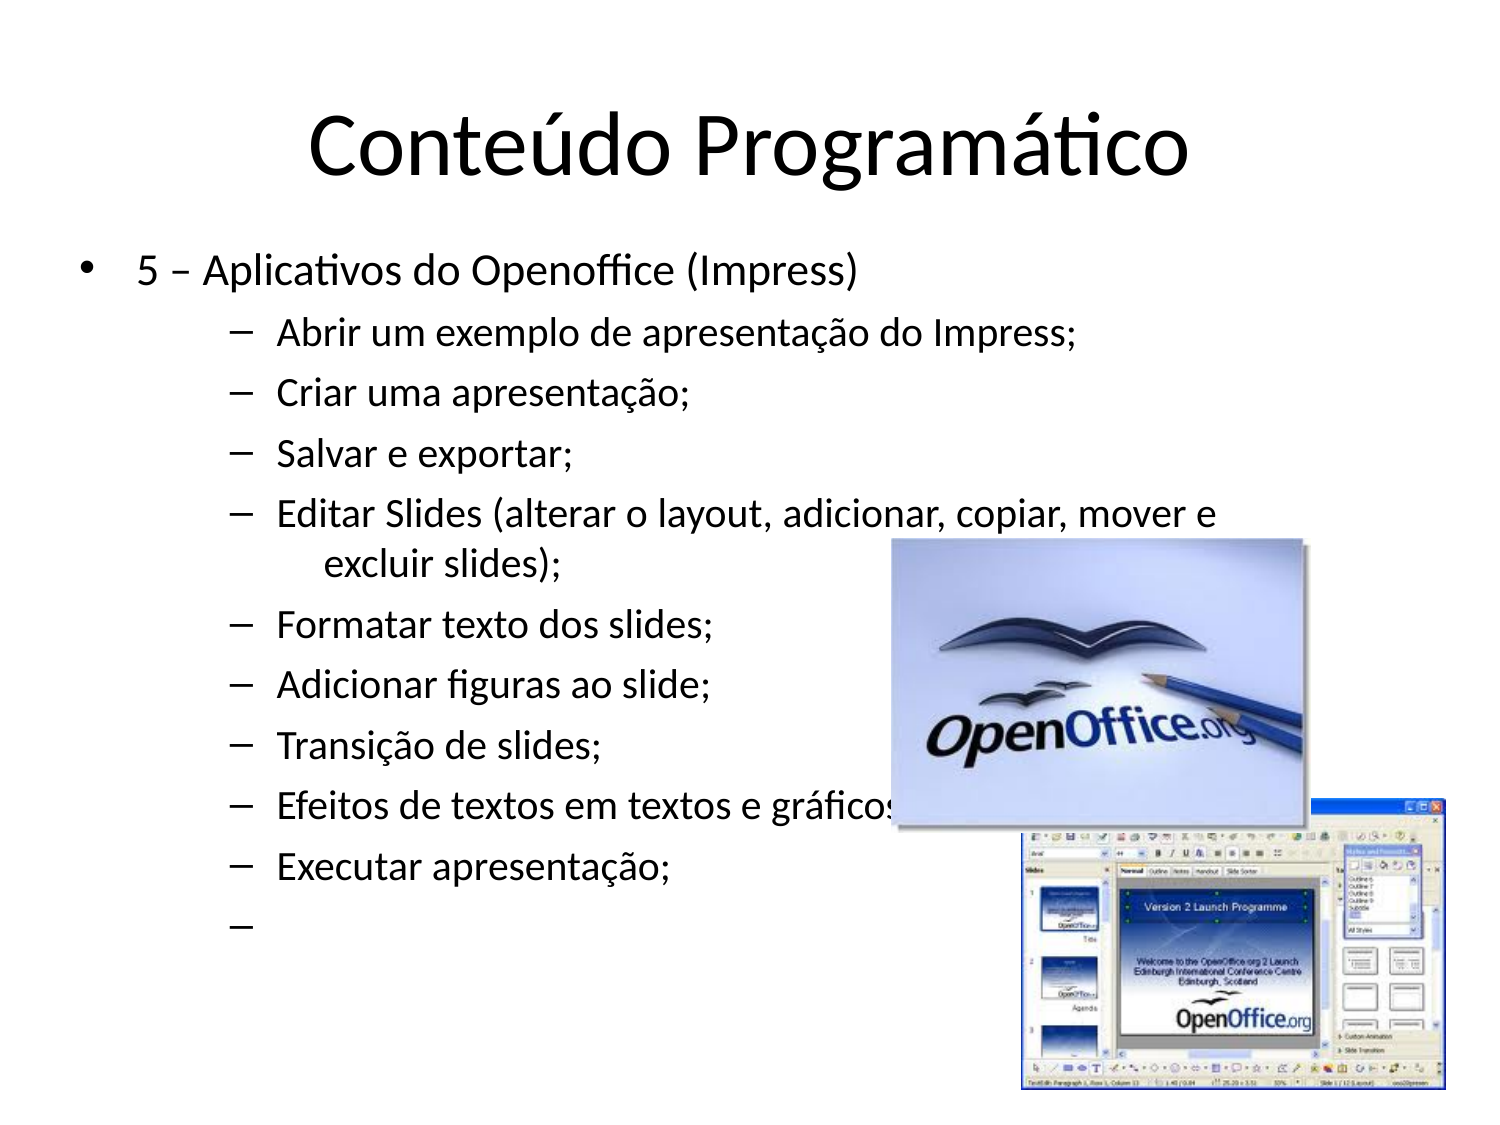

# Conteúdo Programático
5 – Aplicativos do Openoffice (Impress)
Abrir um exemplo de apresentação do Impress;
Criar uma apresentação;
Salvar e exportar;
Editar Slides (alterar o layout, adicionar, copiar, mover e excluir slides);
Formatar texto dos slides;
Adicionar figuras ao slide;
Transição de slides;
Efeitos de textos em textos e gráficos;
Executar apresentação;